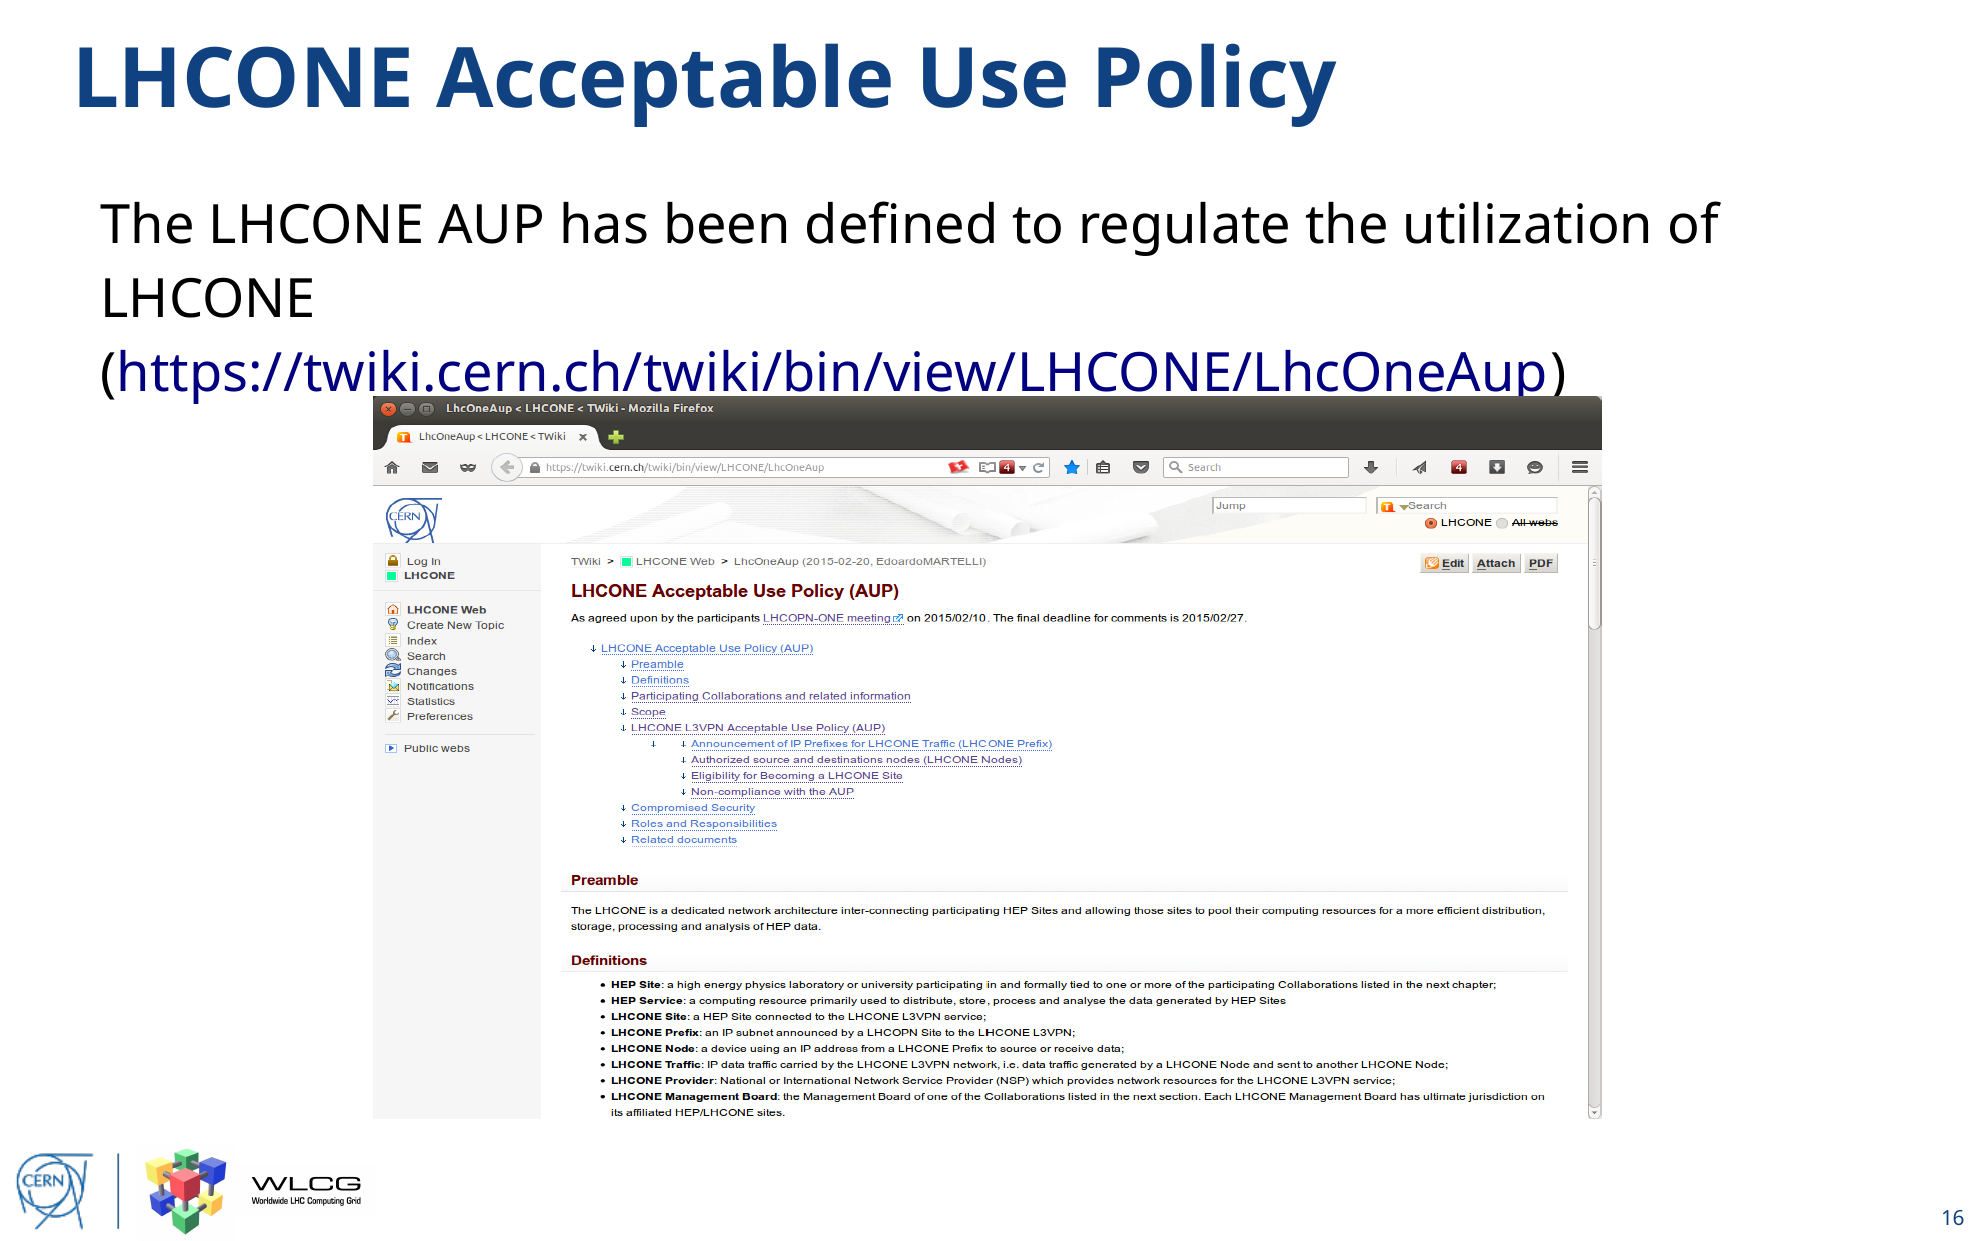

# LHCONE Acceptable Use Policy
The LHCONE AUP has been defined to regulate the utilization of LHCONE
(https://twiki.cern.ch/twiki/bin/view/LHCONE/LhcOneAup)